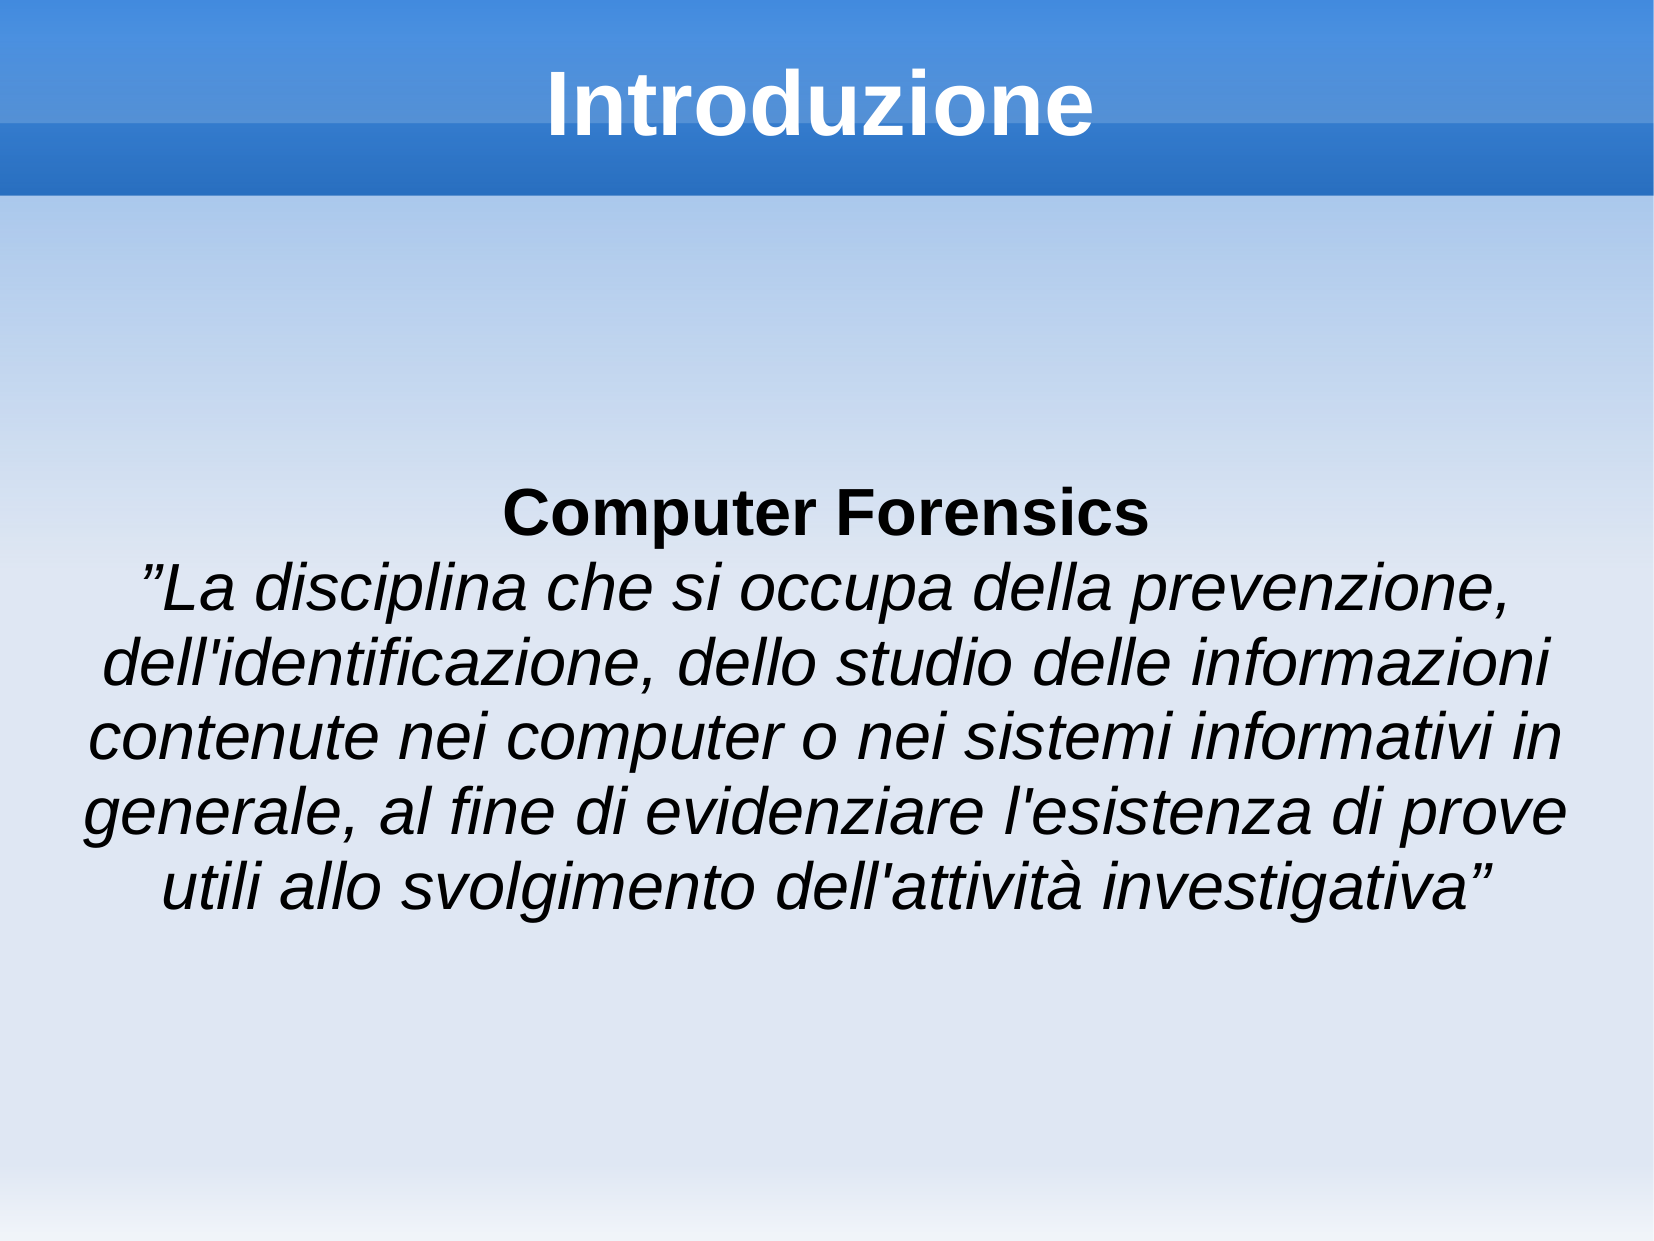

# Introduzione
Computer Forensics
”La disciplina che si occupa della prevenzione, dell'identificazione, dello studio delle informazioni contenute nei computer o nei sistemi informativi in generale, al fine di evidenziare l'esistenza di prove utili allo svolgimento dell'attività investigativa”